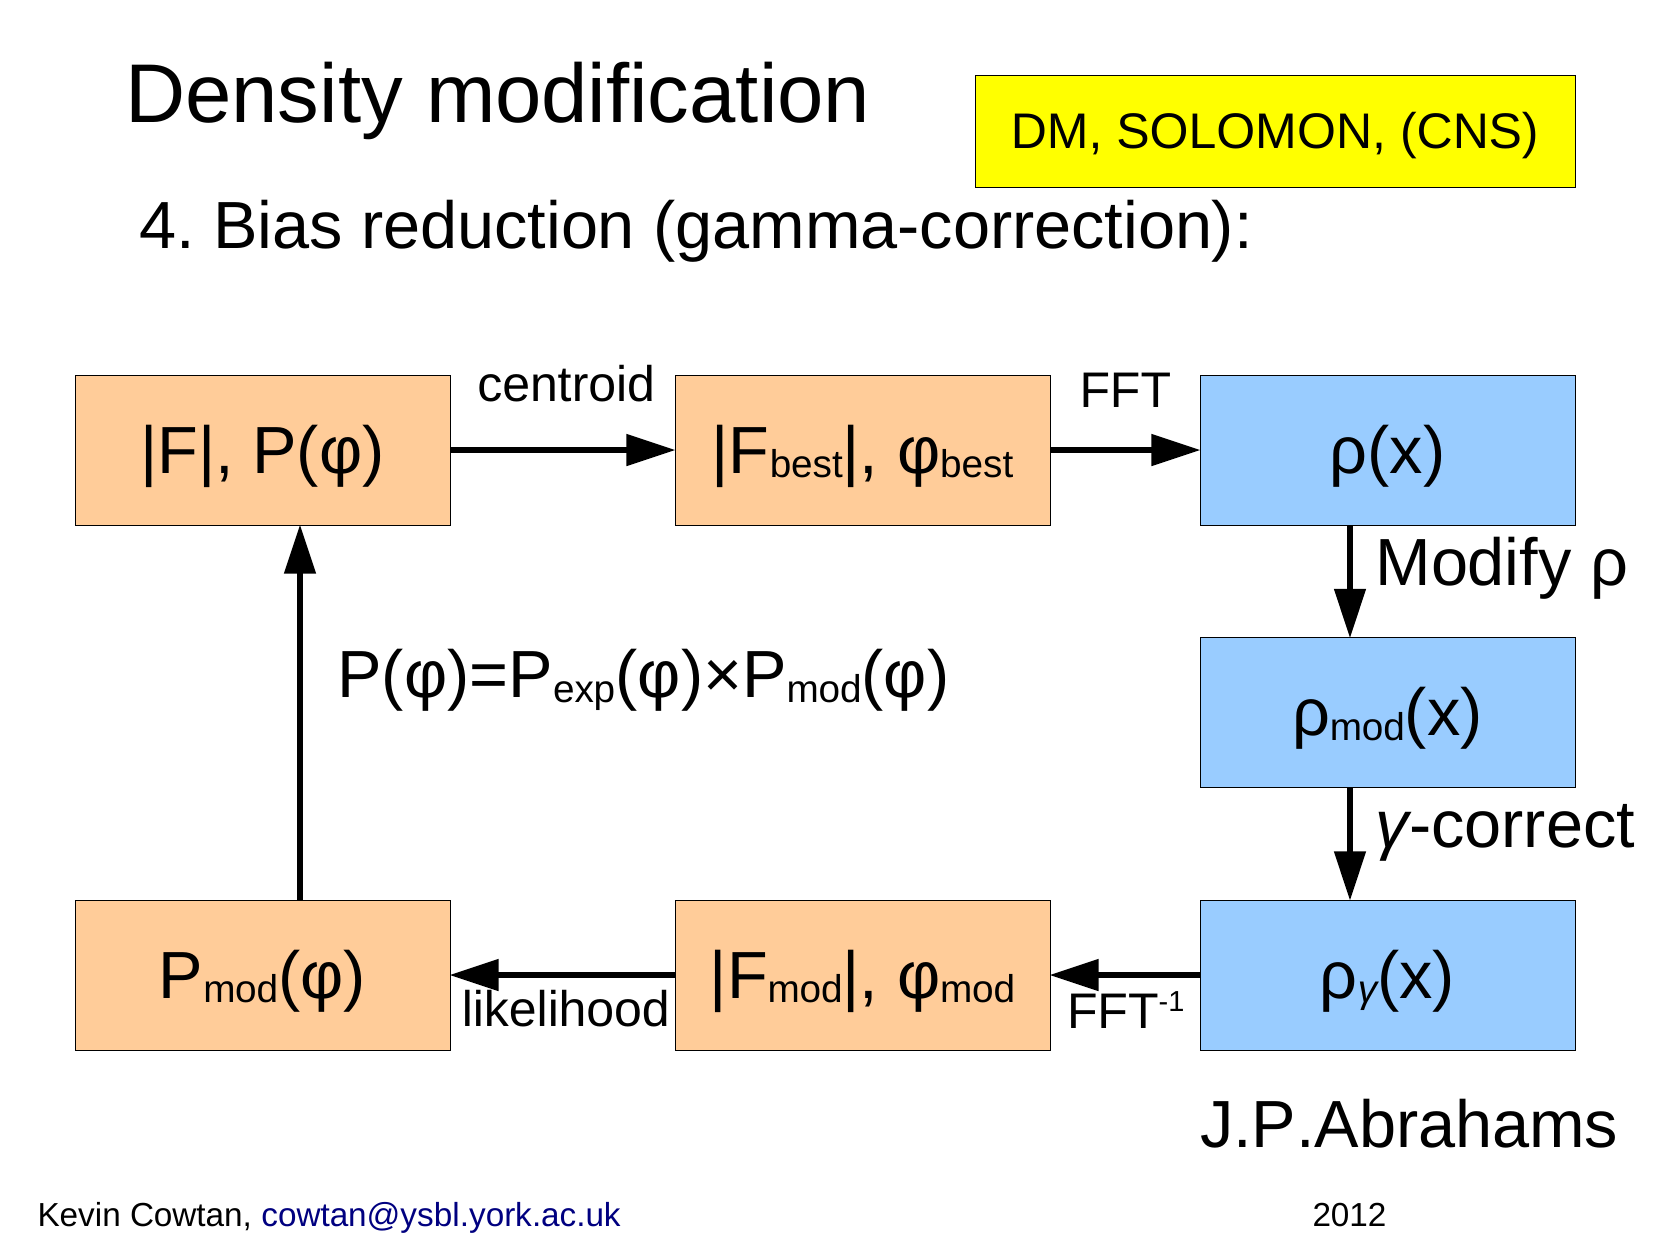

# Density modification
DM, SOLOMON, (CNS)
4. Bias reduction (gamma-correction):
centroid
FFT
|F|, P(φ)
|Fbest|, φbest
ρ(x)
Modify ρ
P(φ)=Pexp(φ)×Pmod(φ)
ρmod(x)
γ-correct
Pmod(φ)
|Fmod|, φmod
ργ(x)
likelihood
FFT-1
J.P.Abrahams